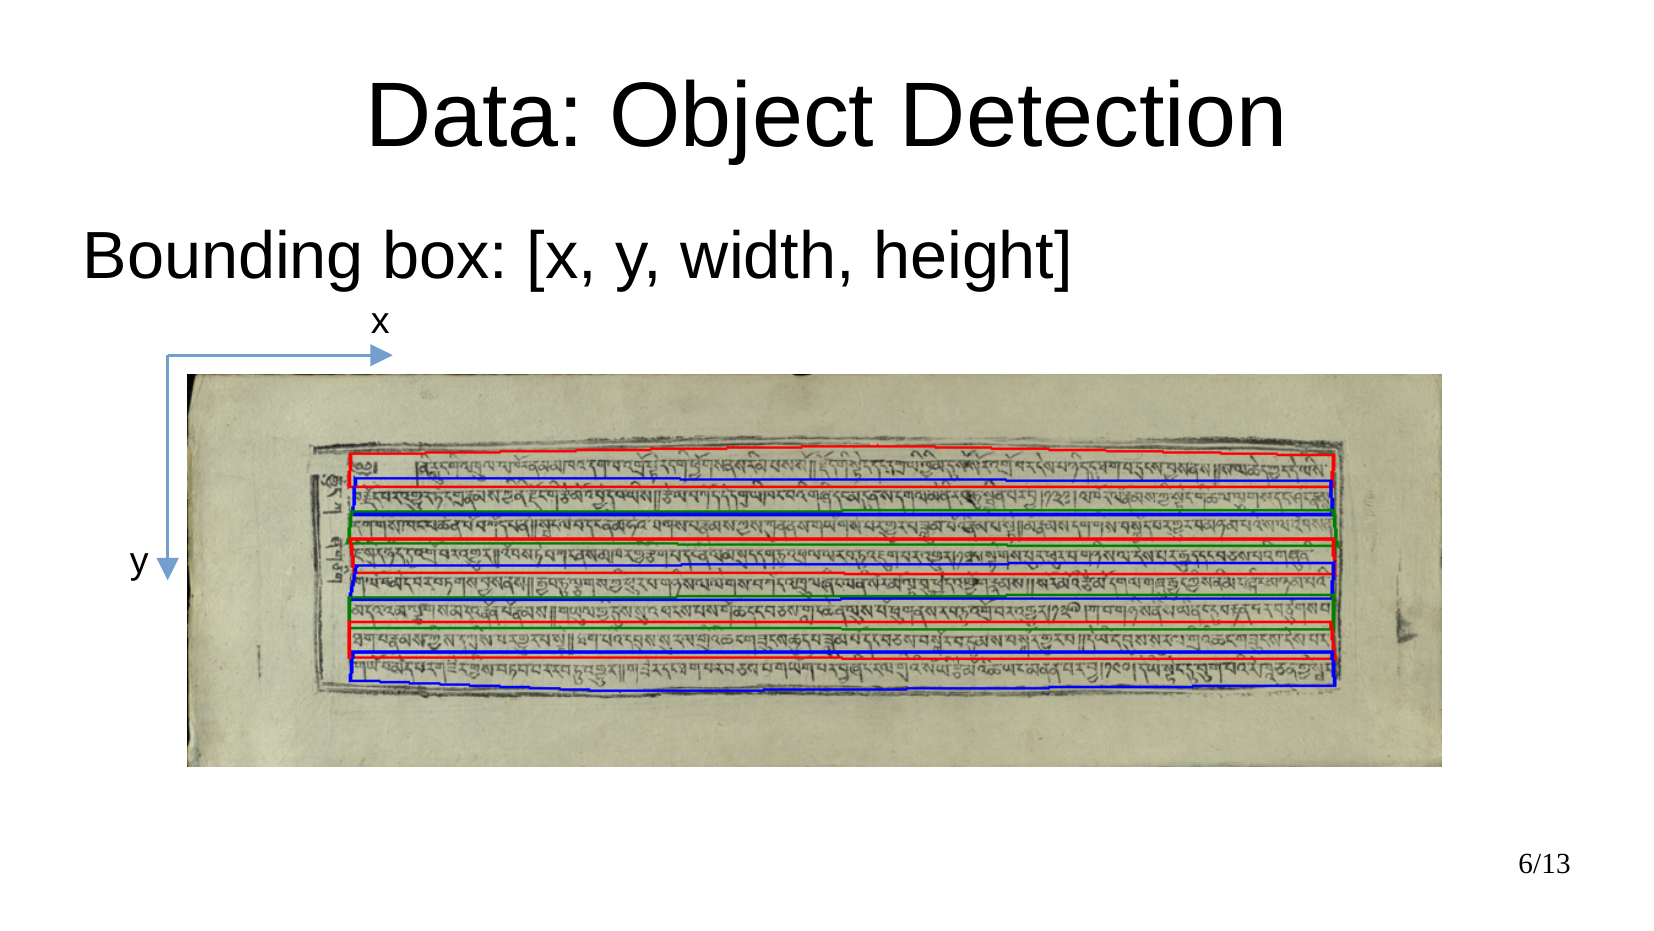

# Data: Object Detection
Bounding box: [x, y, width, height]
x
y
6